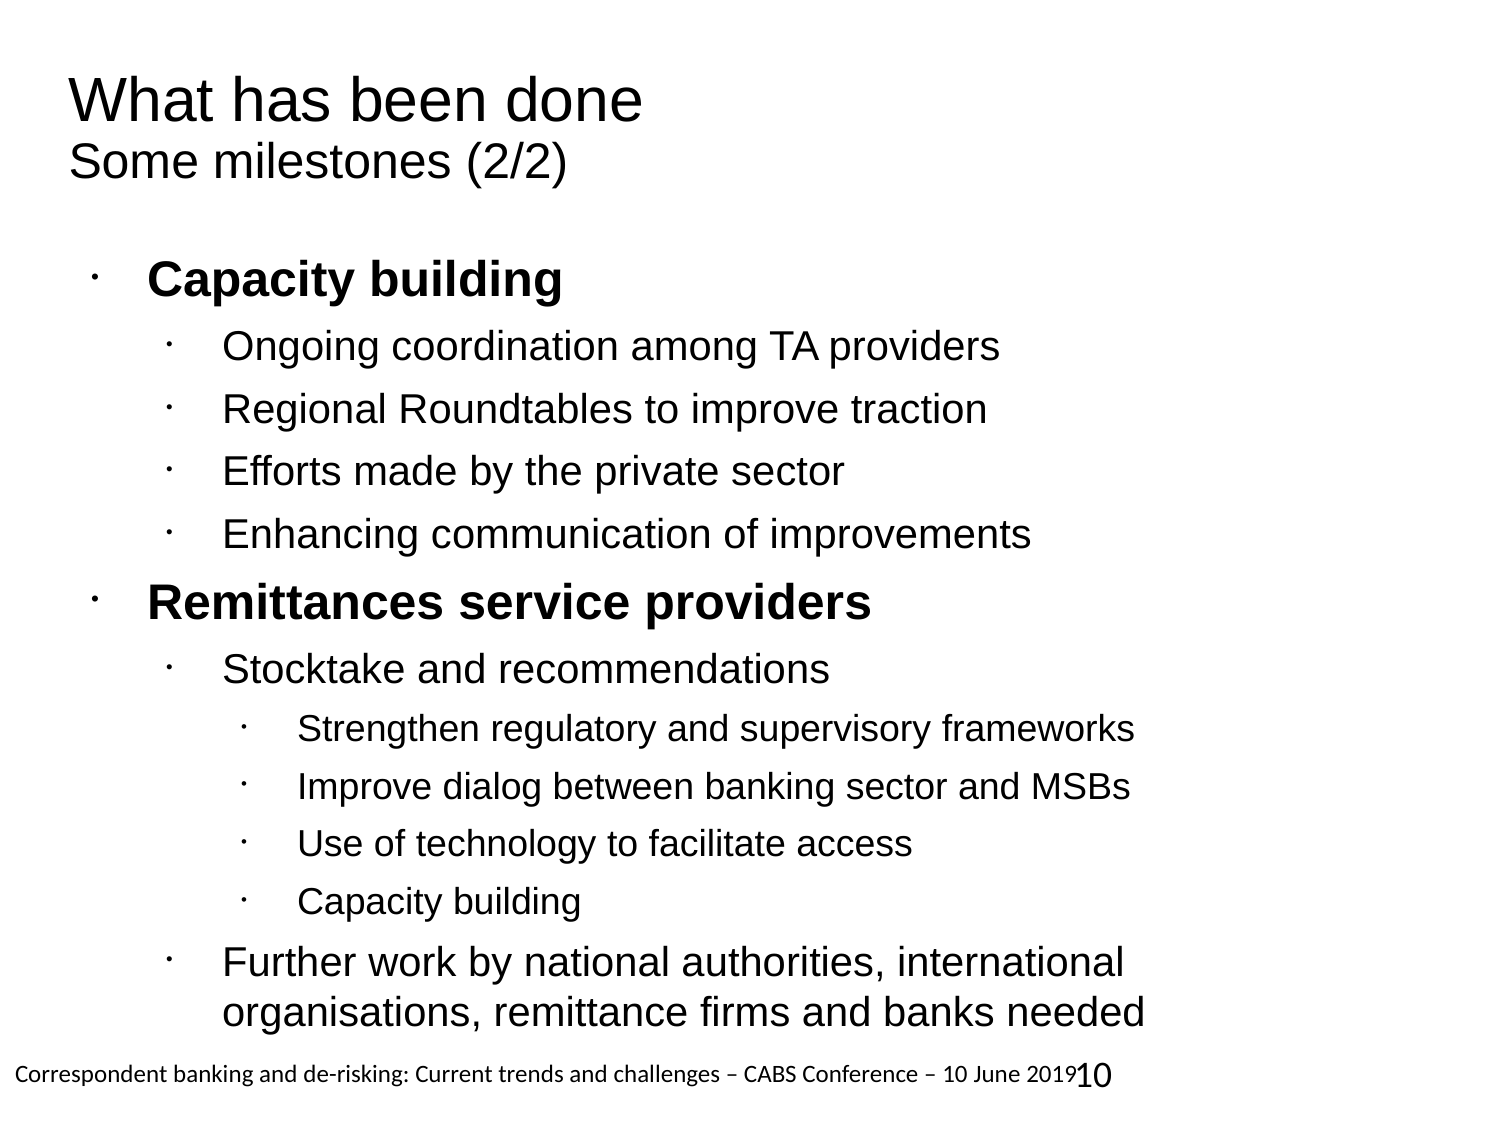

What has been done
Some milestones (2/2)
Capacity building
Ongoing coordination among TA providers
Regional Roundtables to improve traction
Efforts made by the private sector
Enhancing communication of improvements
Remittances service providers
Stocktake and recommendations
Strengthen regulatory and supervisory frameworks
Improve dialog between banking sector and MSBs
Use of technology to facilitate access
Capacity building
Further work by national authorities, international organisations, remittance firms and banks needed
Correspondent banking and de-risking: Current trends and challenges – CABS Conference – 10 June 2019